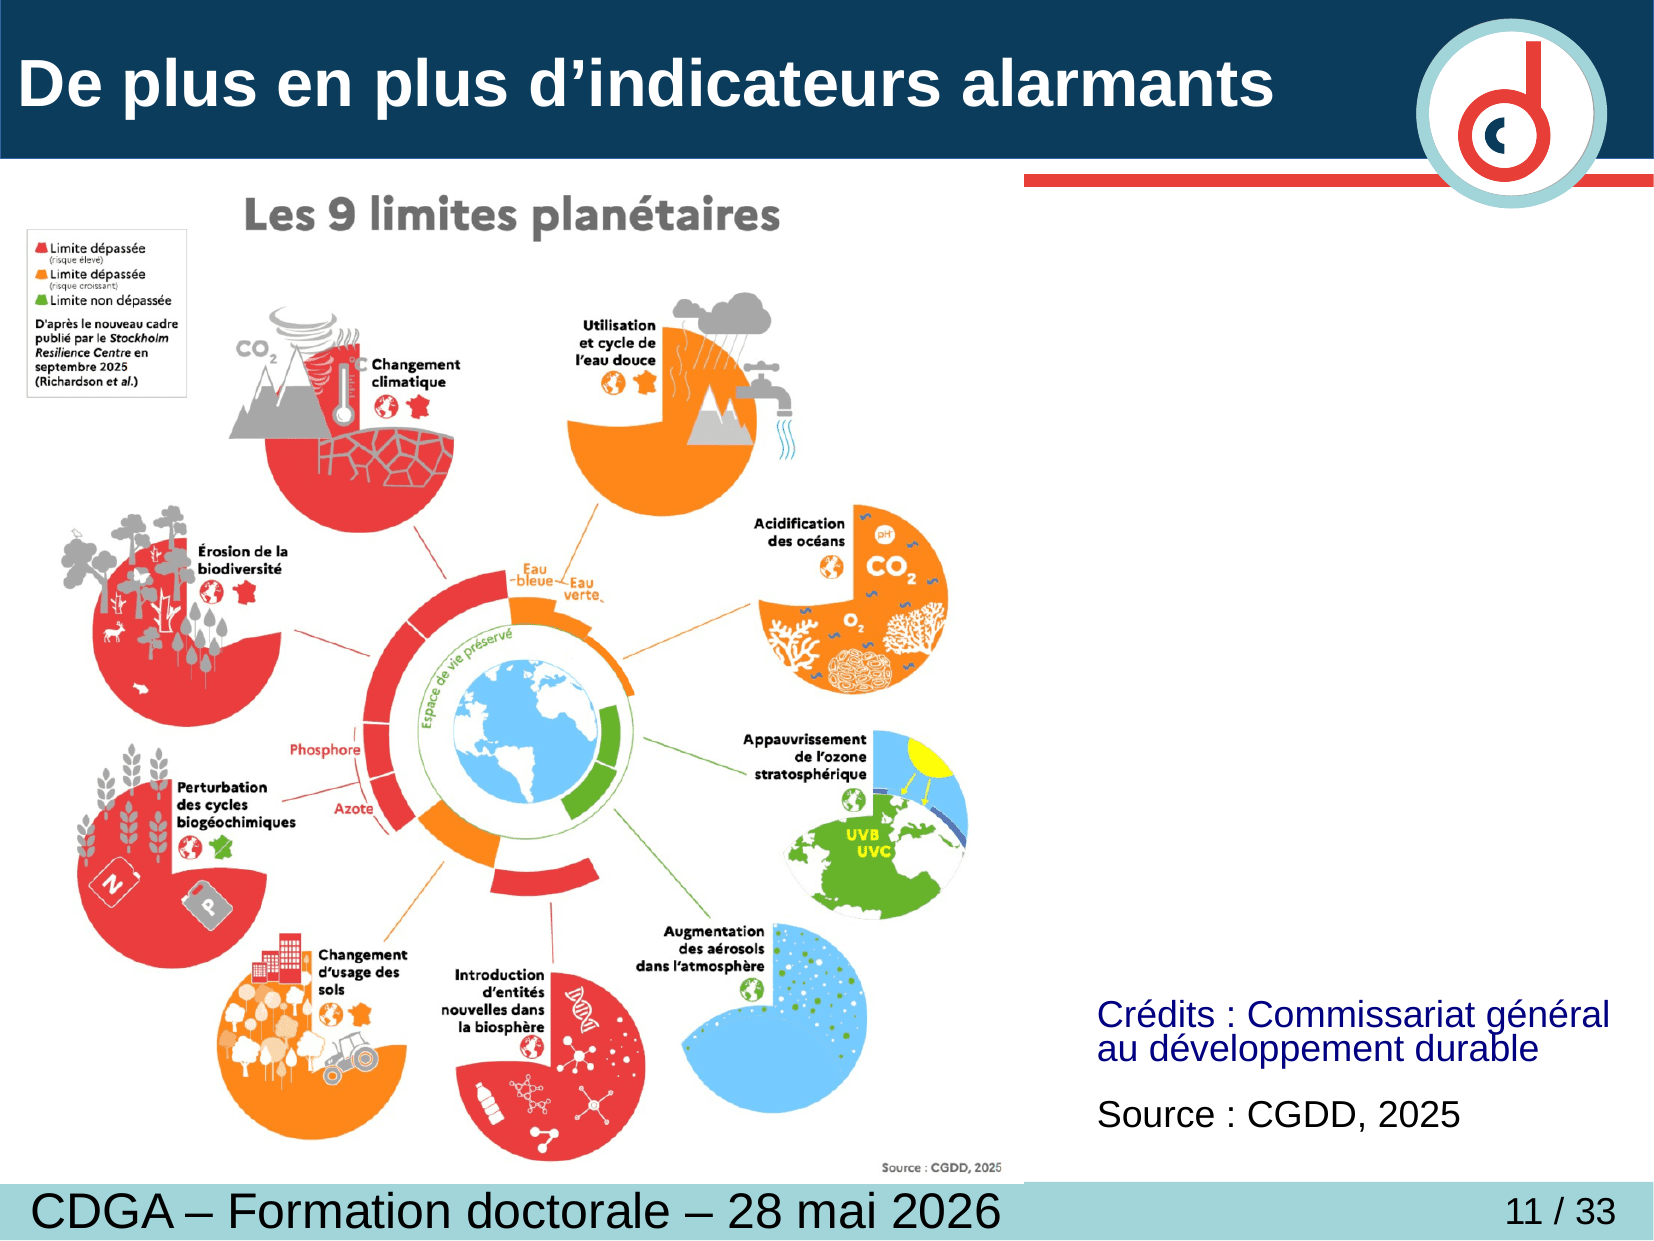

# De plus en plus d’indicateurs alarmants
Crédits : Commissariat général au développement durable
Source : CGDD, 2025